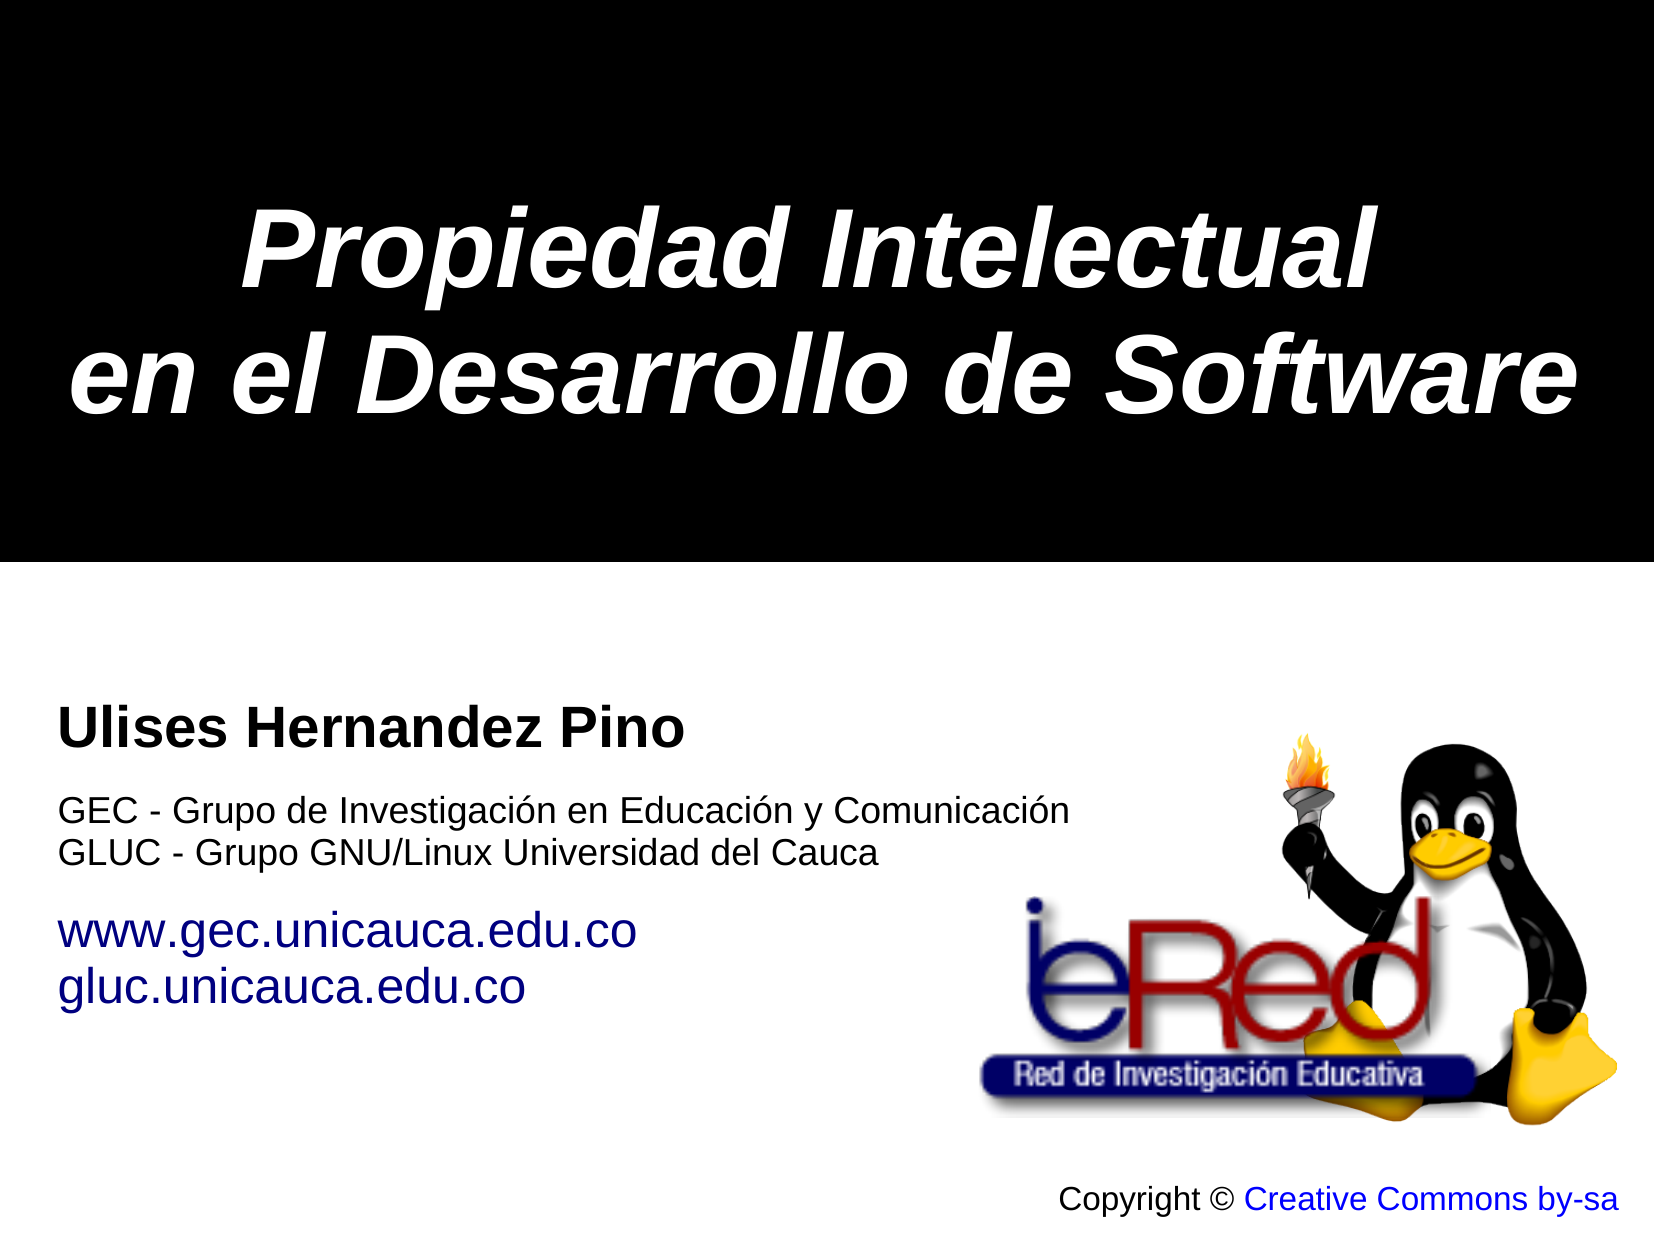

Propiedad Intelectual
en el Desarrollo de Software
Ulises Hernandez Pino
GEC - Grupo de Investigación en Educación y Comunicación
GLUC - Grupo GNU/Linux Universidad del Cauca
www.gec.unicauca.edu.co
gluc.unicauca.edu.co
Copyright © Creative Commons by-sa